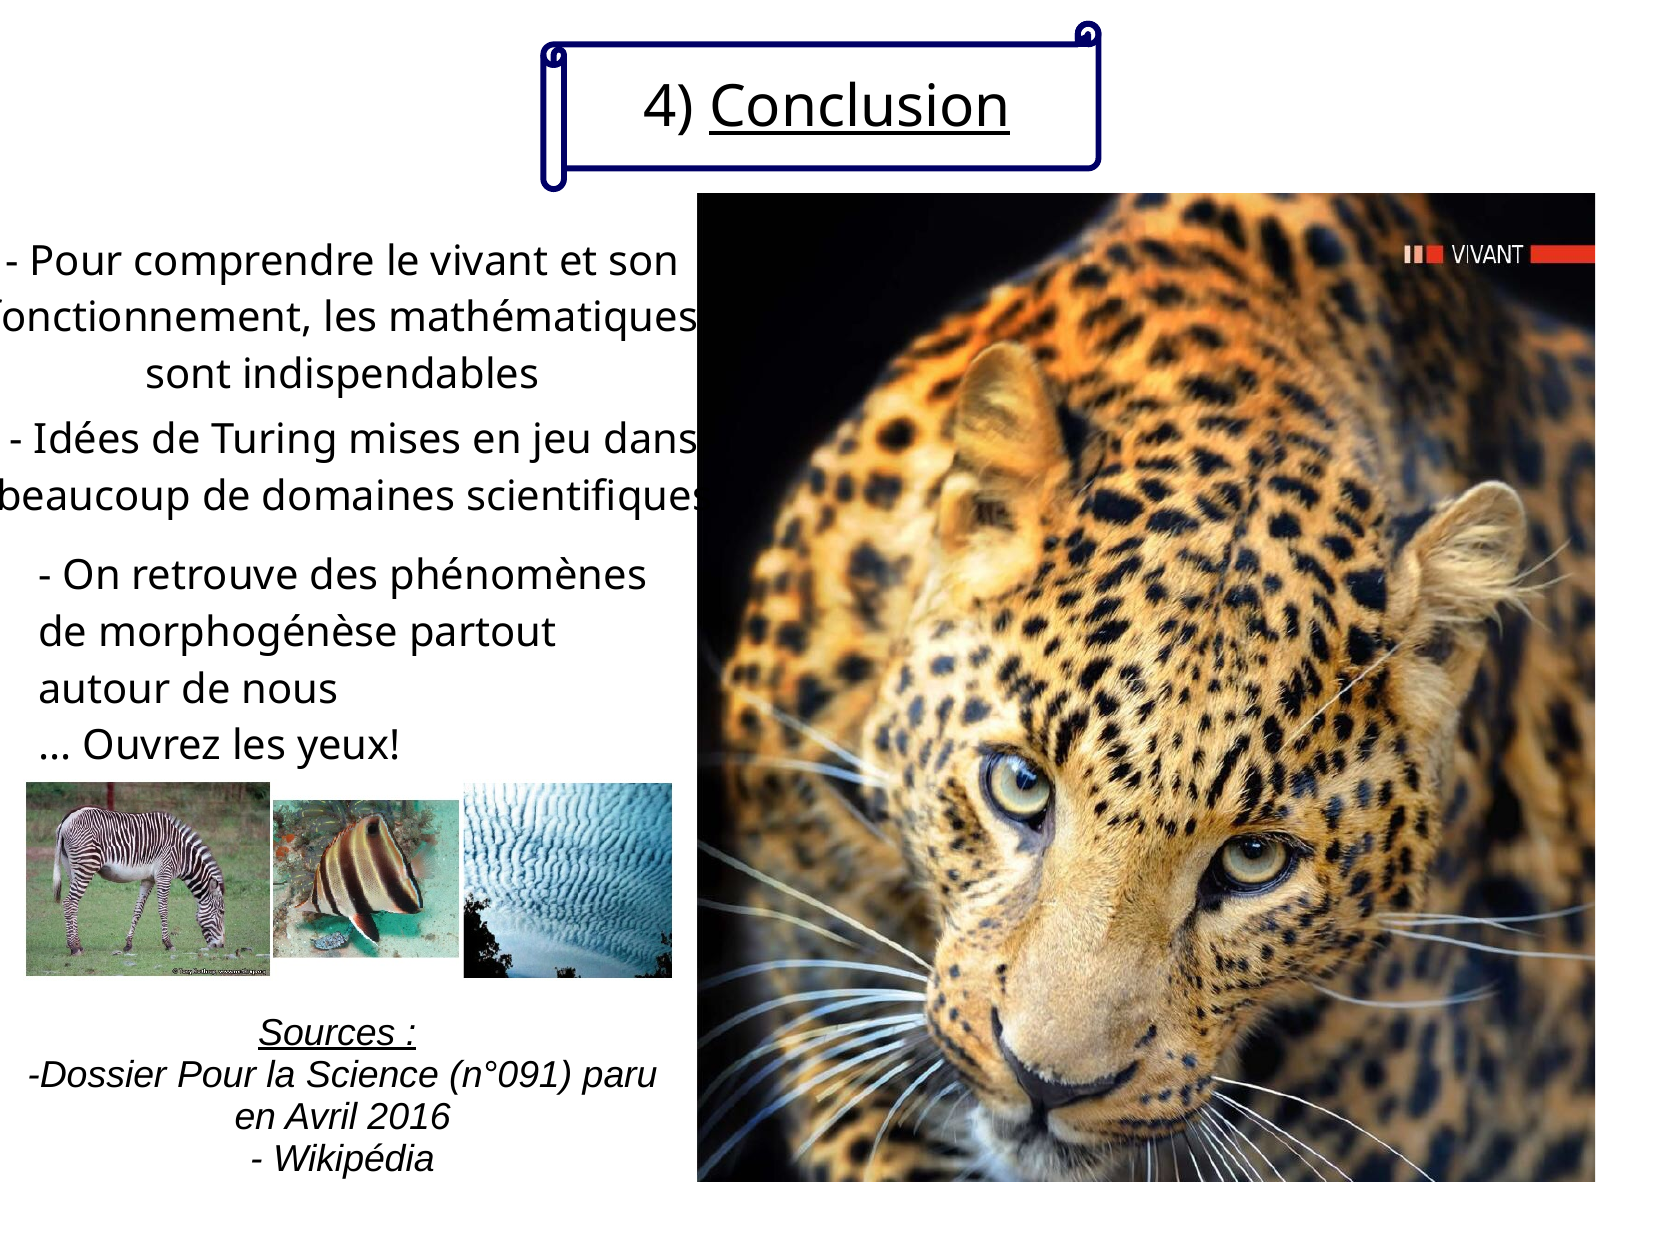

4) Conclusion
- Pour comprendre le vivant et son fonctionnement, les mathématiques sont indispendables
- Idées de Turing mises en jeu dans beaucoup de domaines scientifiques
- On retrouve des phénomènes de morphogénèse partout autour de nous
... Ouvrez les yeux!
Sources :
-Dossier Pour la Science (n°091) paru en Avril 2016
- Wikipédia